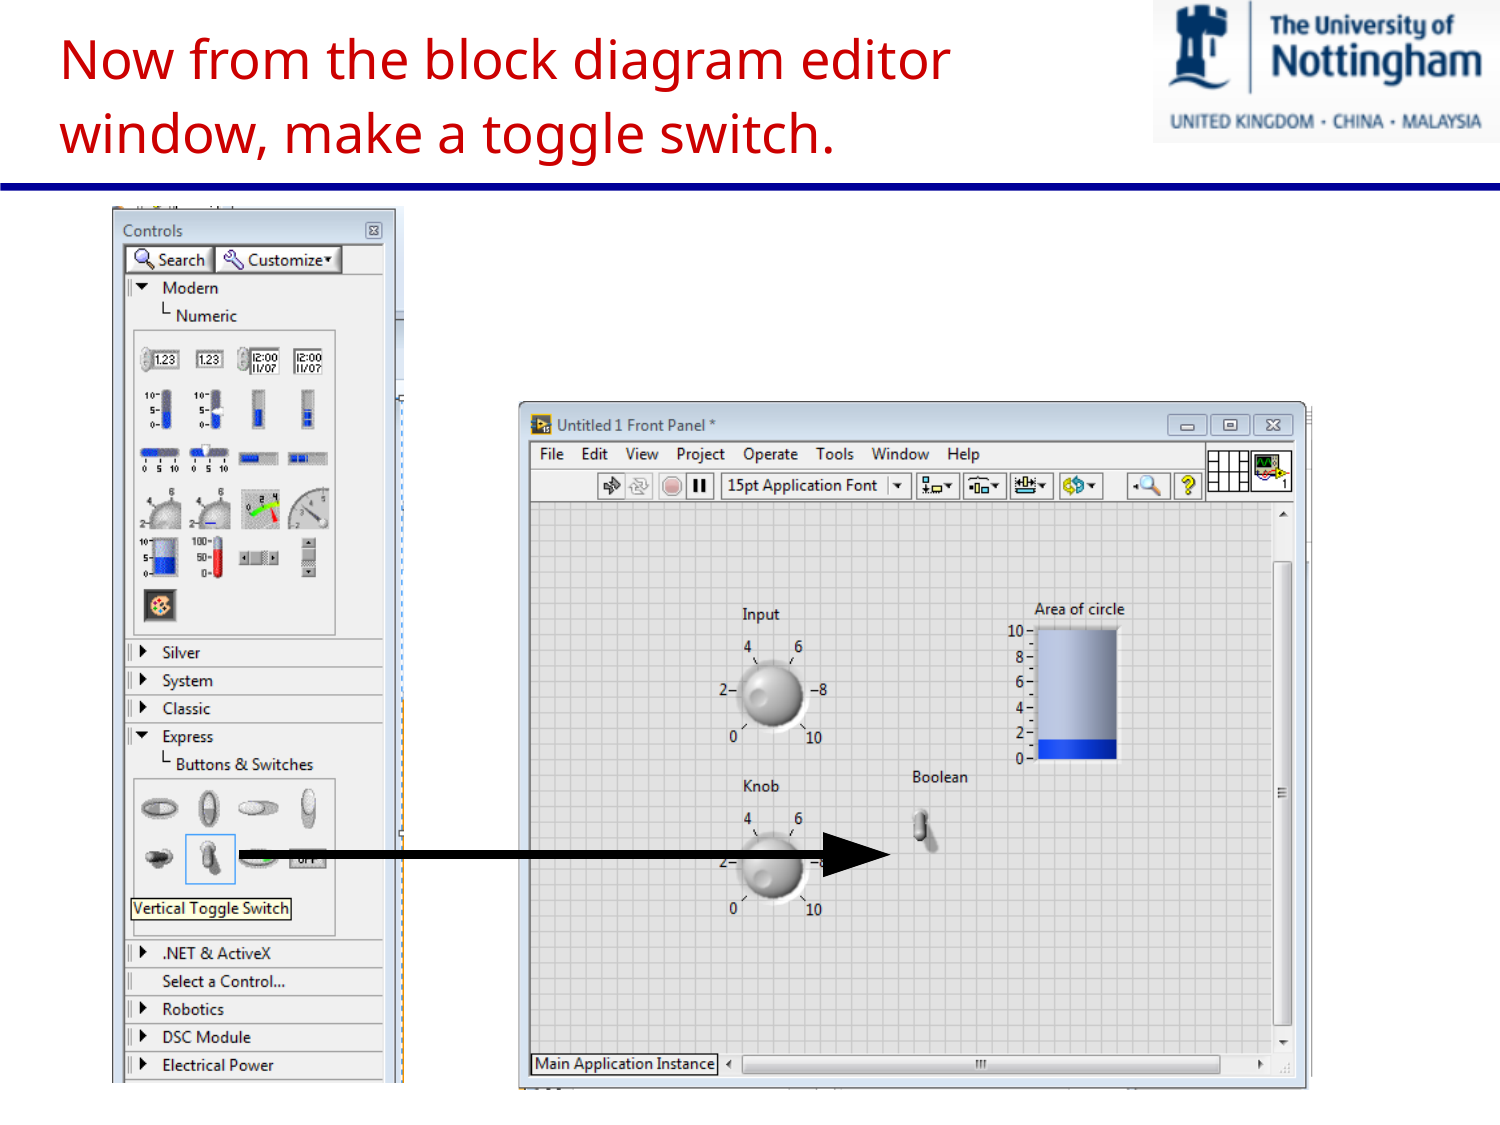

# Now from the block diagram editor window, make a toggle switch.